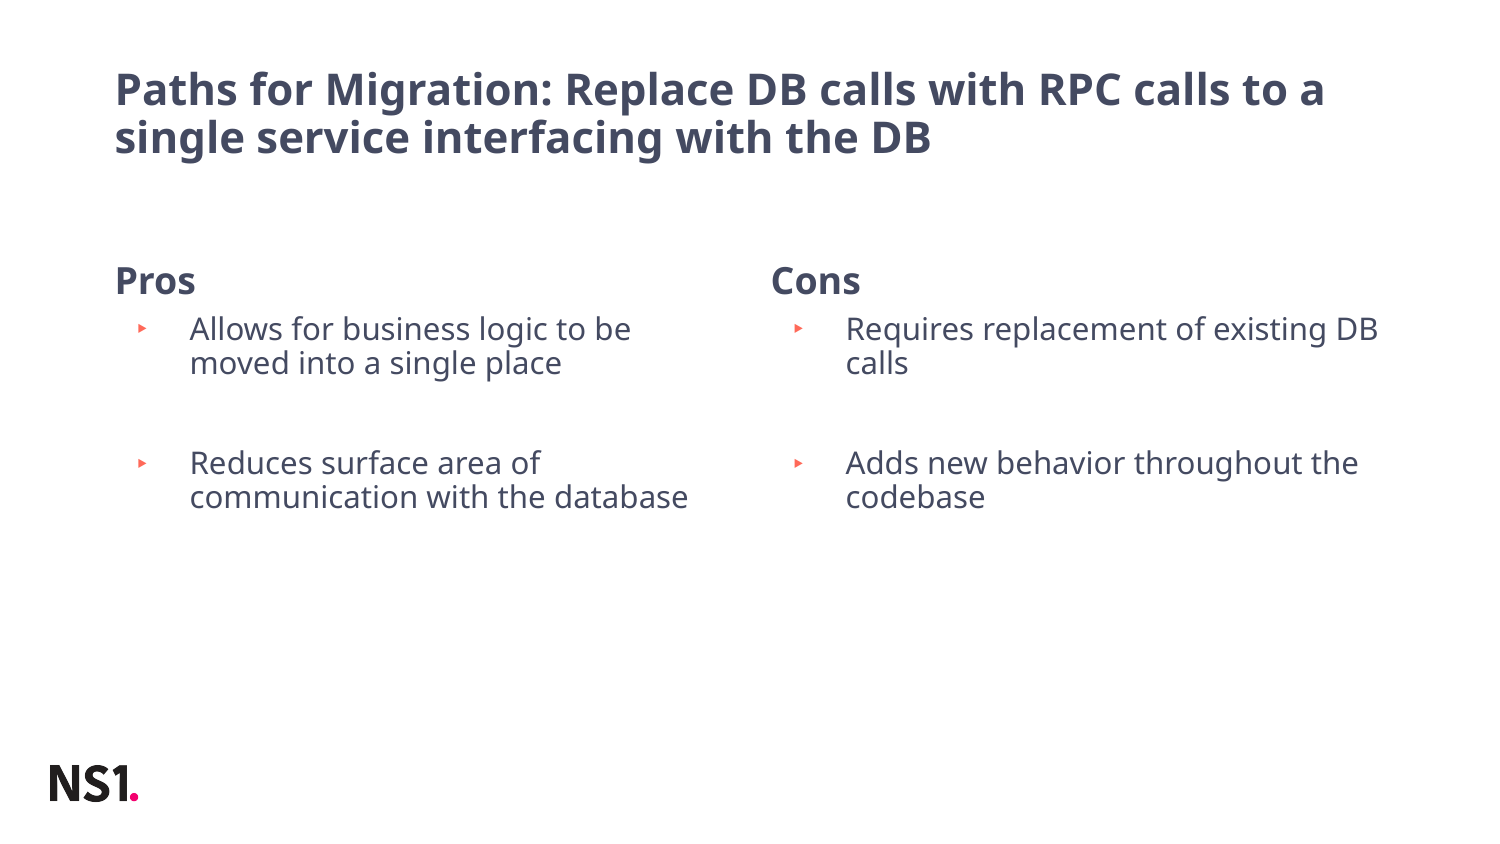

# Paths for Migration: Replace DB calls with RPC calls to a single service interfacing with the DB
Pros
Cons
Allows for business logic to be moved into a single place
Reduces surface area of communication with the database
Requires replacement of existing DB calls
Adds new behavior throughout the codebase